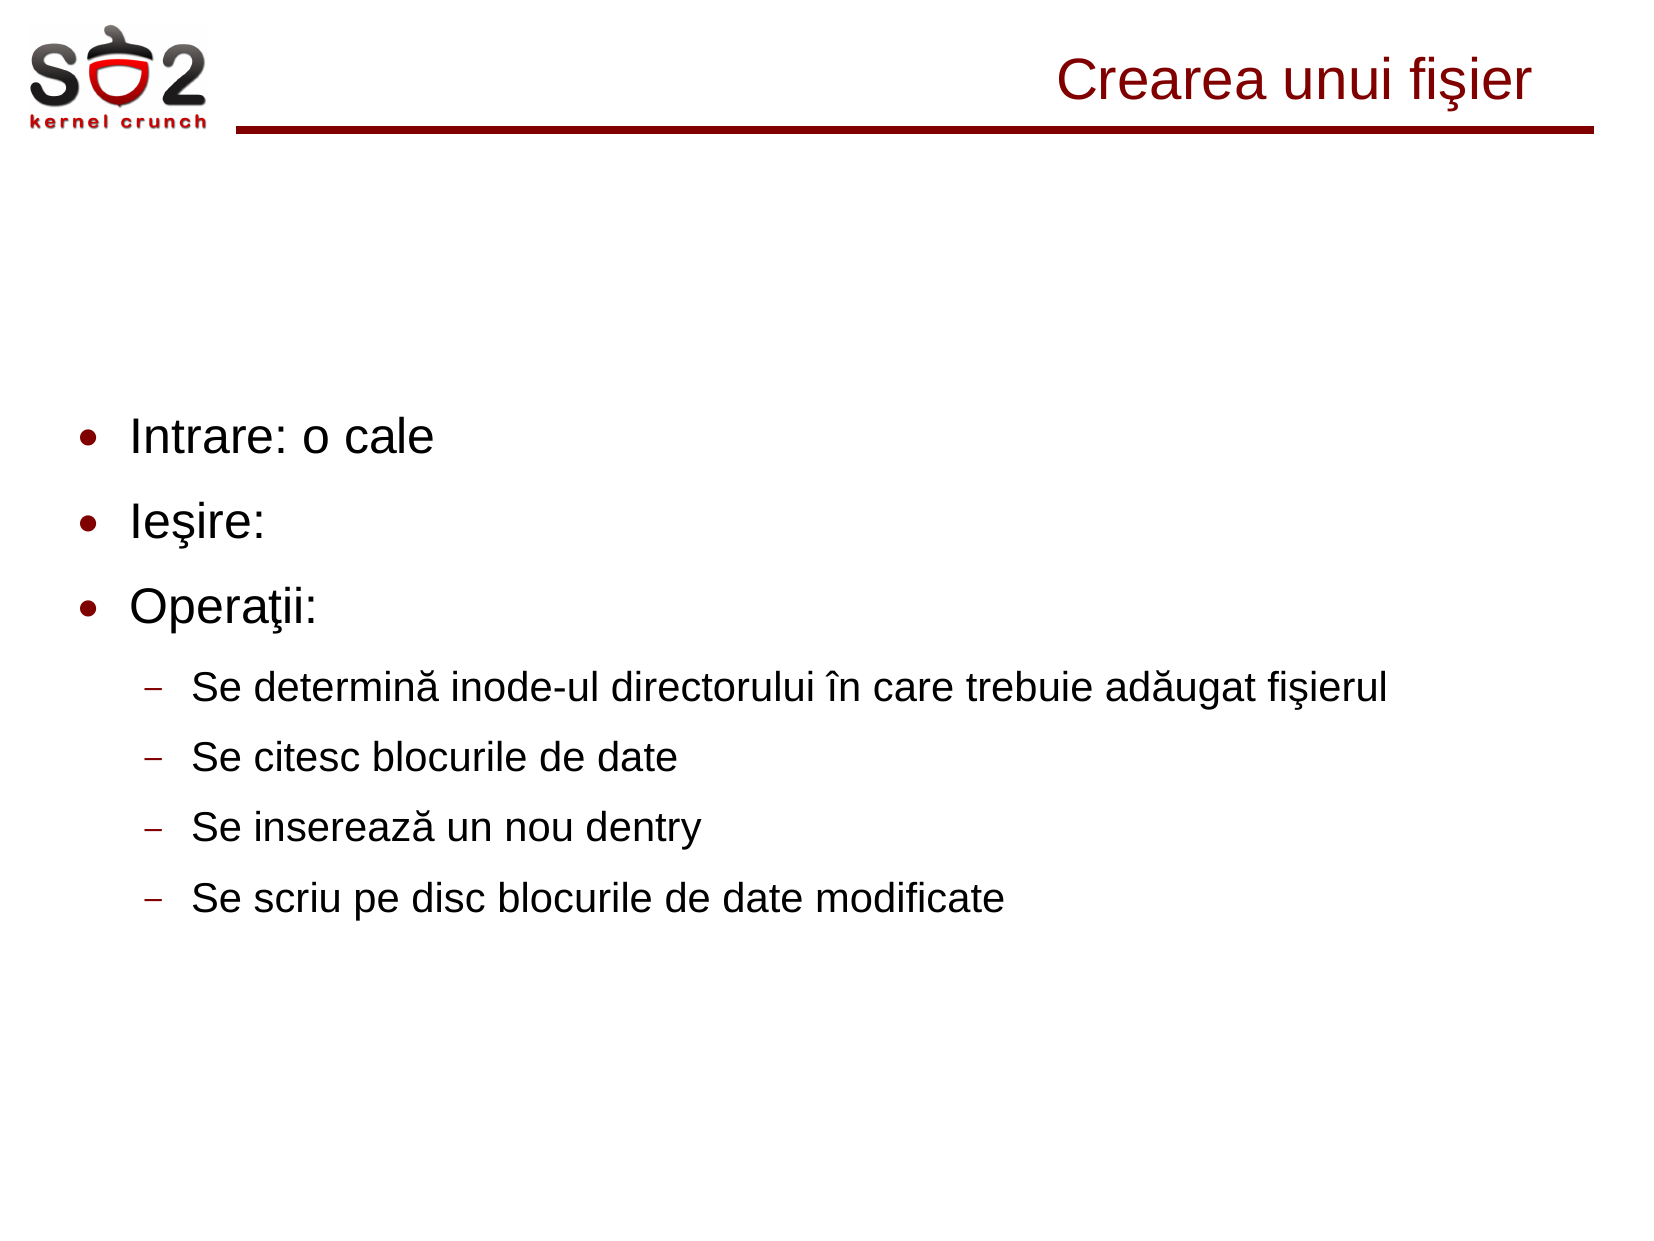

# Crearea unui fişier
Intrare: o cale
Ieşire:
Operaţii:
Se determină inode-ul directorului în care trebuie adăugat fişierul
Se citesc blocurile de date
Se inserează un nou dentry
Se scriu pe disc blocurile de date modificate